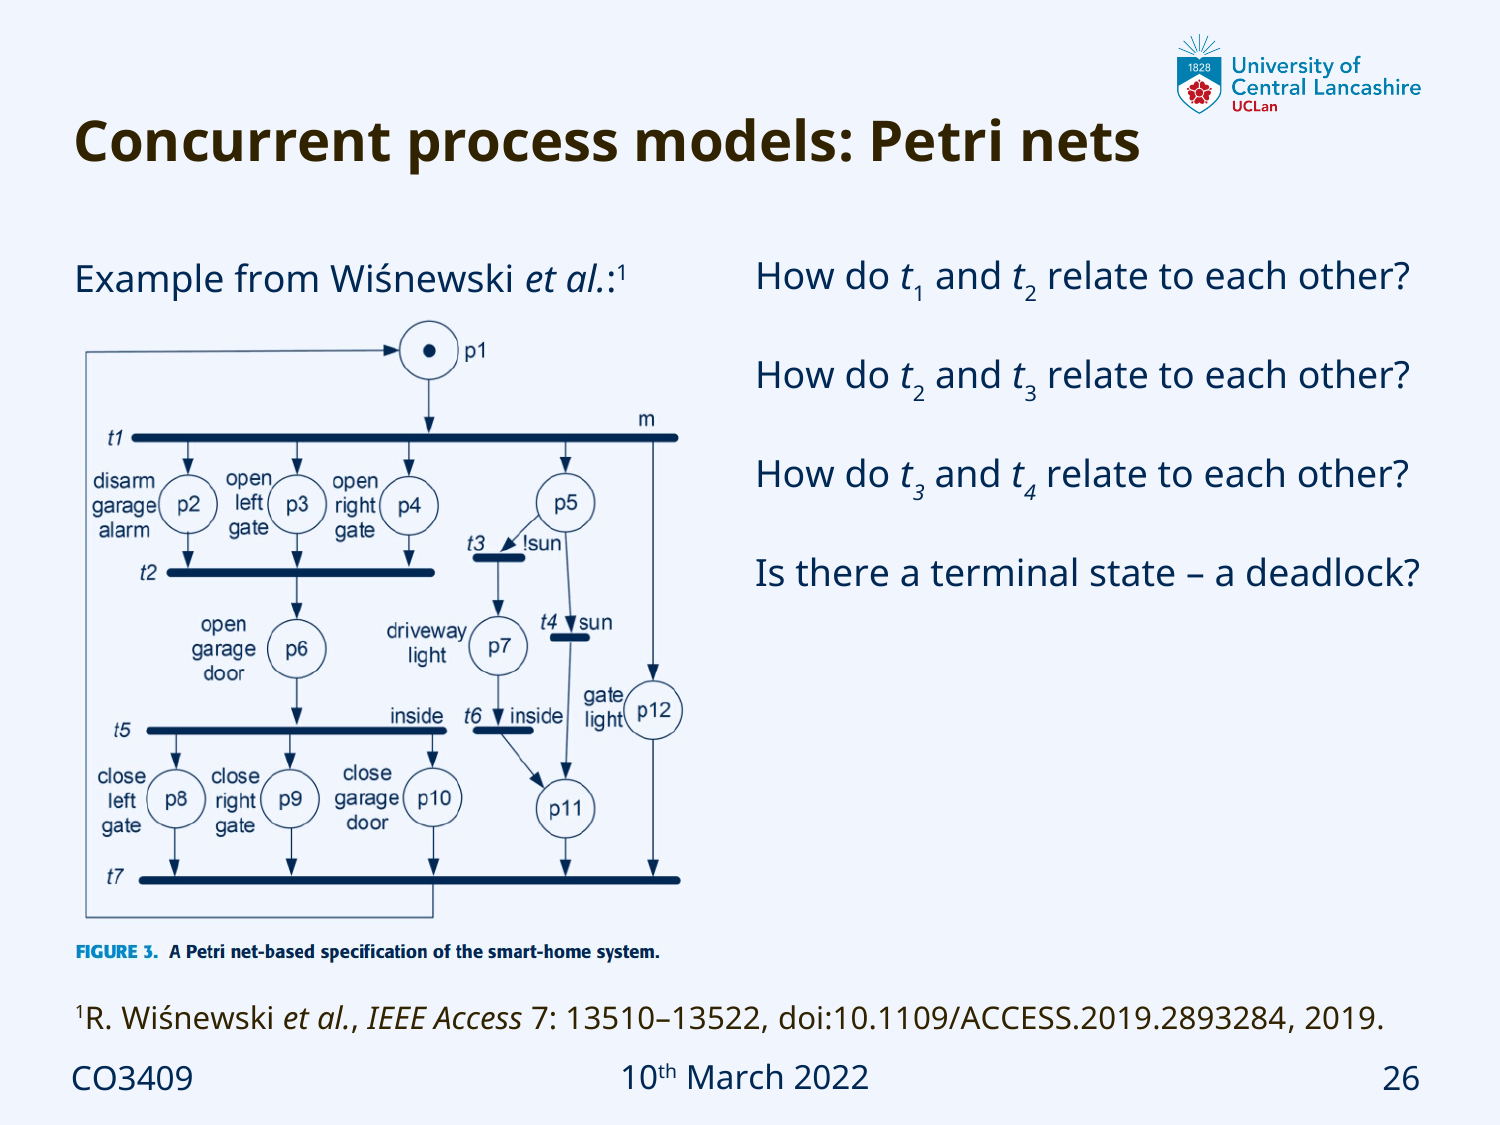

# Concurrent process models: Petri nets
Example from Wiśnewski et al.:1
How do t1 and t2 relate to each other?
How do t2 and t3 relate to each other?
How do t3 and t4 relate to each other?
Is there a terminal state – a deadlock?
1R. Wiśnewski et al., IEEE Access 7: 13510–13522, doi:10.1109/ACCESS.2019.2893284, 2019.